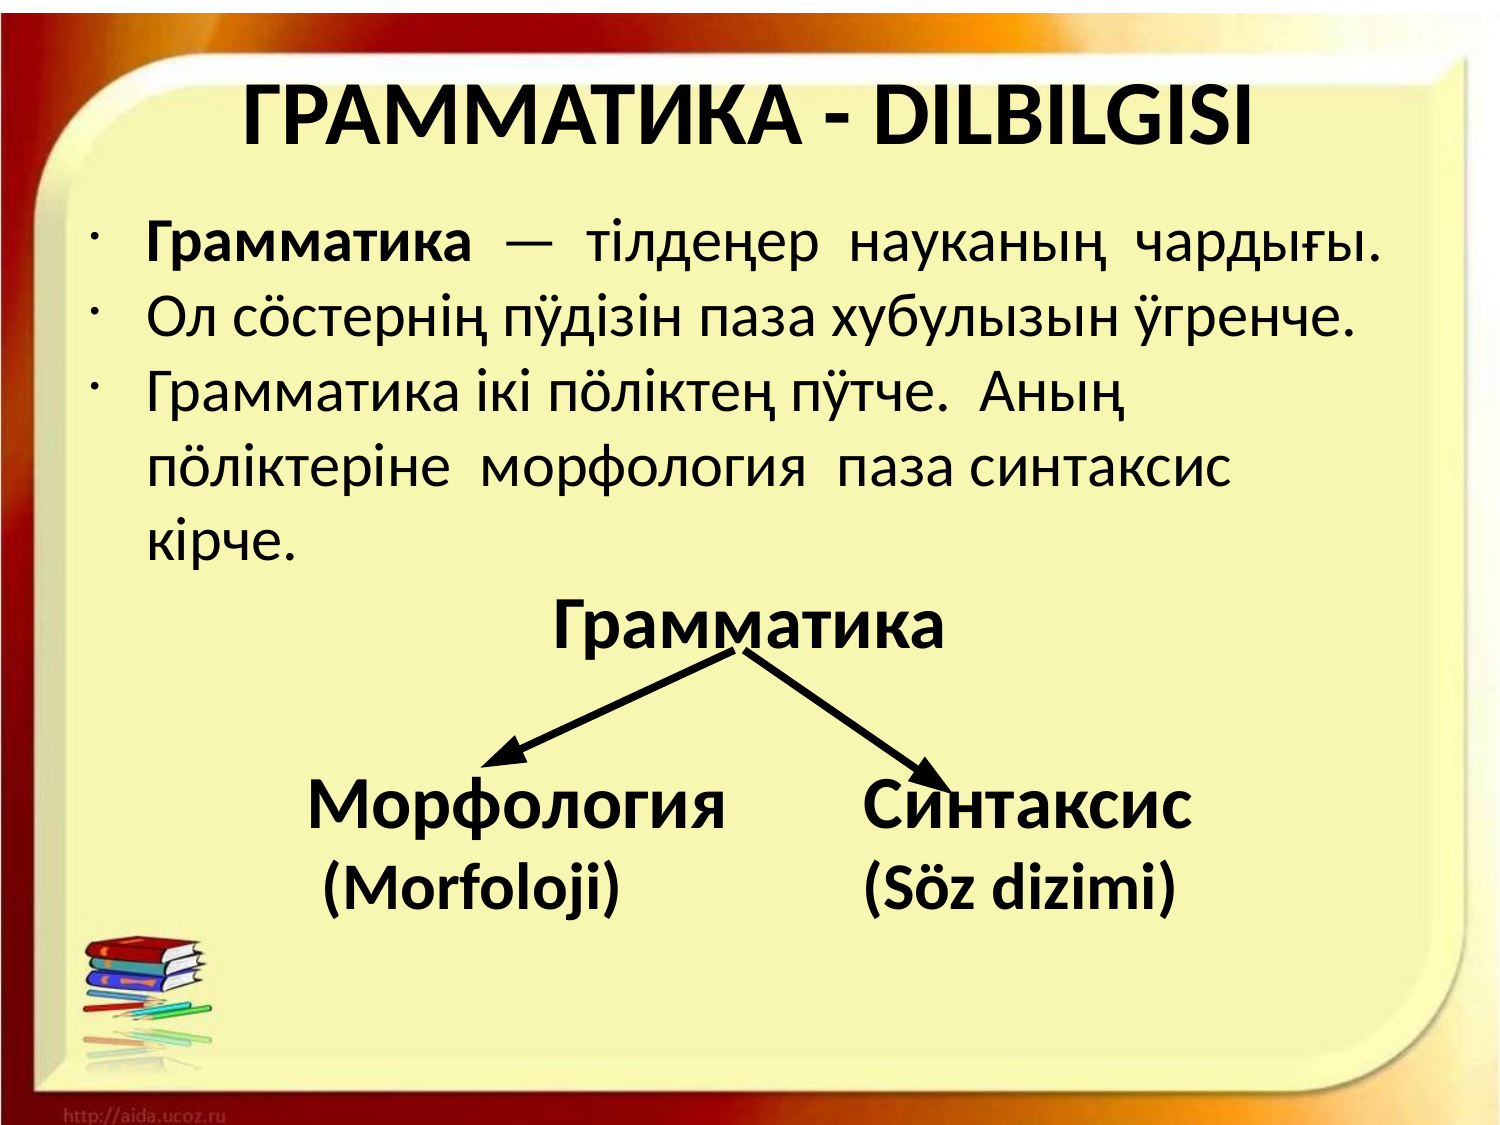

# ГРАММАТИКА - DILBILGISI
Грамматика — тiлдеңер науканың чардығы.
Ол сӧстернiң пӱдiзiн паза хубулызын ӱгренче.
Грамматика iкi пӧлiктең пӱтче. Аның пӧлiктерiне морфология паза синтаксис кiрче.
Грамматика
Морфология Синтаксис
(Morfoloji) (Söz dizimi)